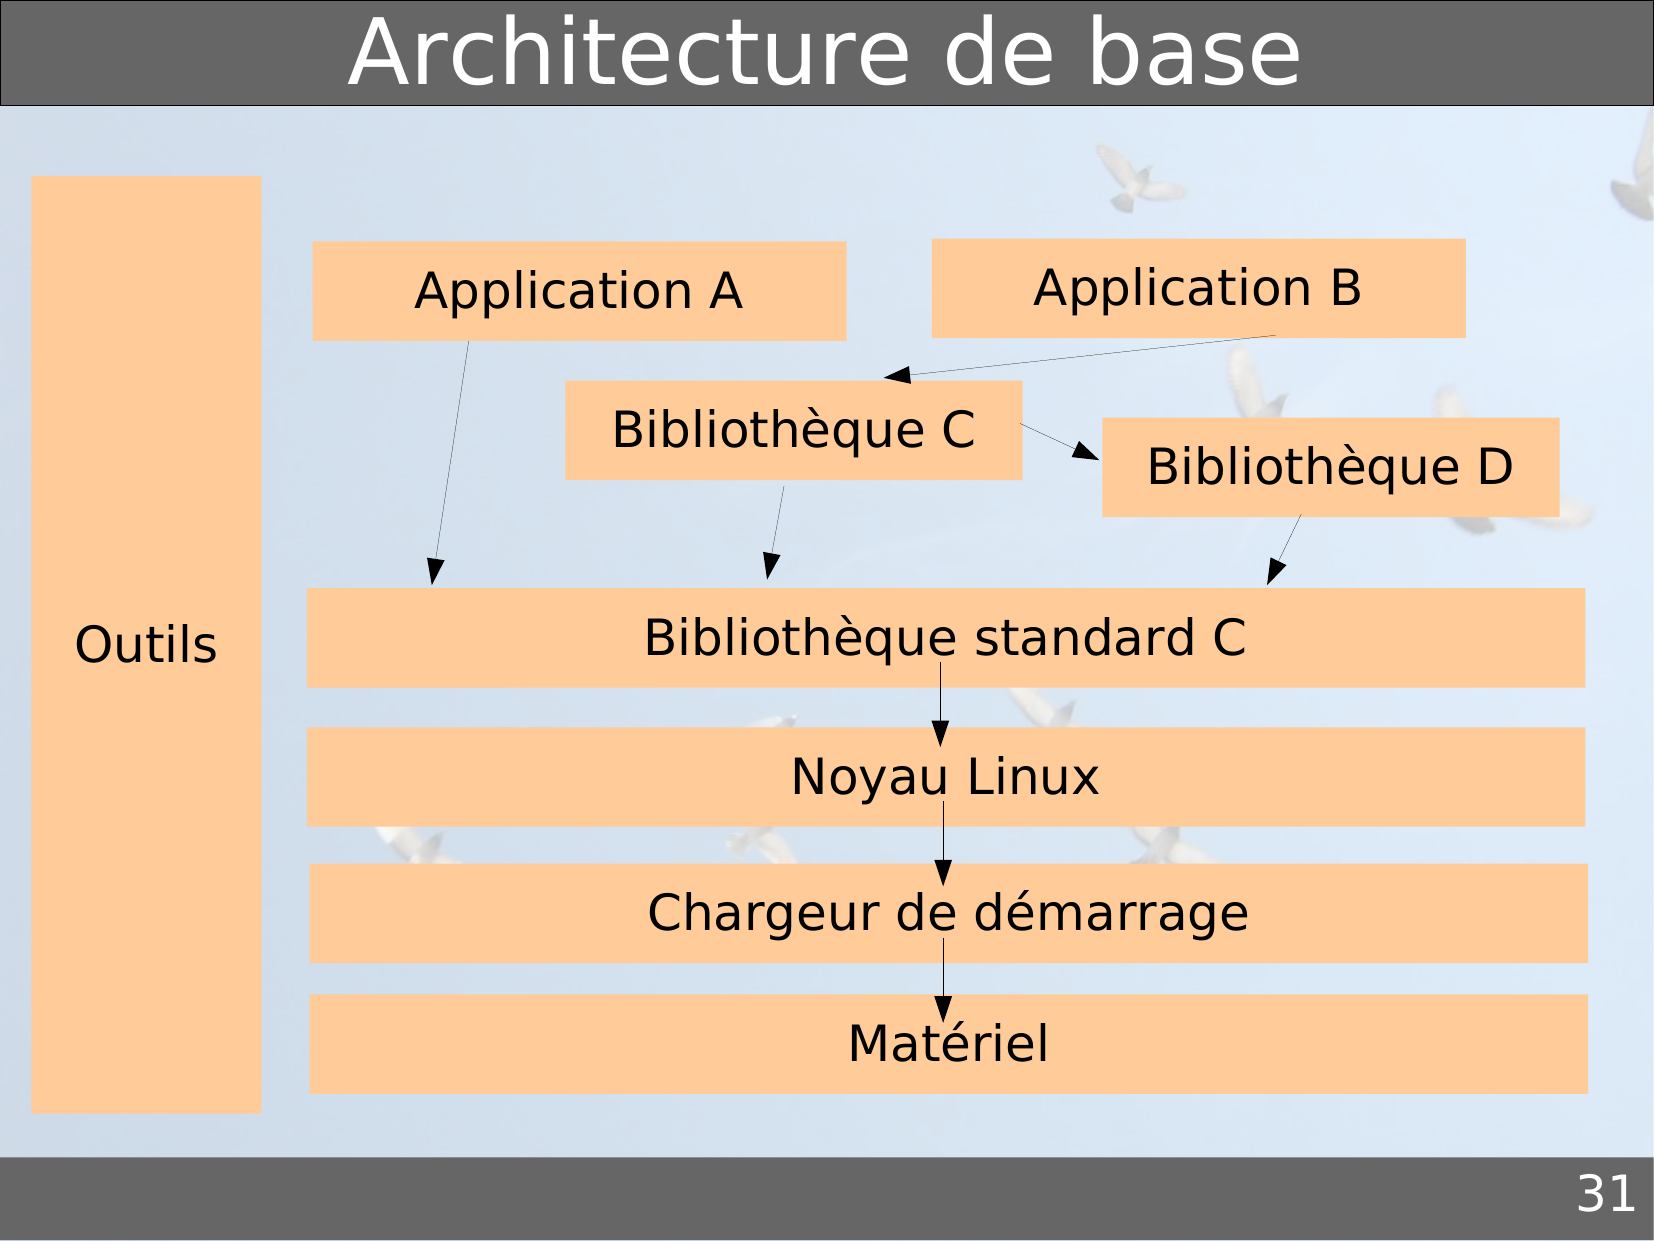

# Architecture de base
Outils
Application B
Application A
Bibliothèque C
Bibliothèque D
Bibliothèque standard C
Noyau Linux
Chargeur de démarrage
Matériel